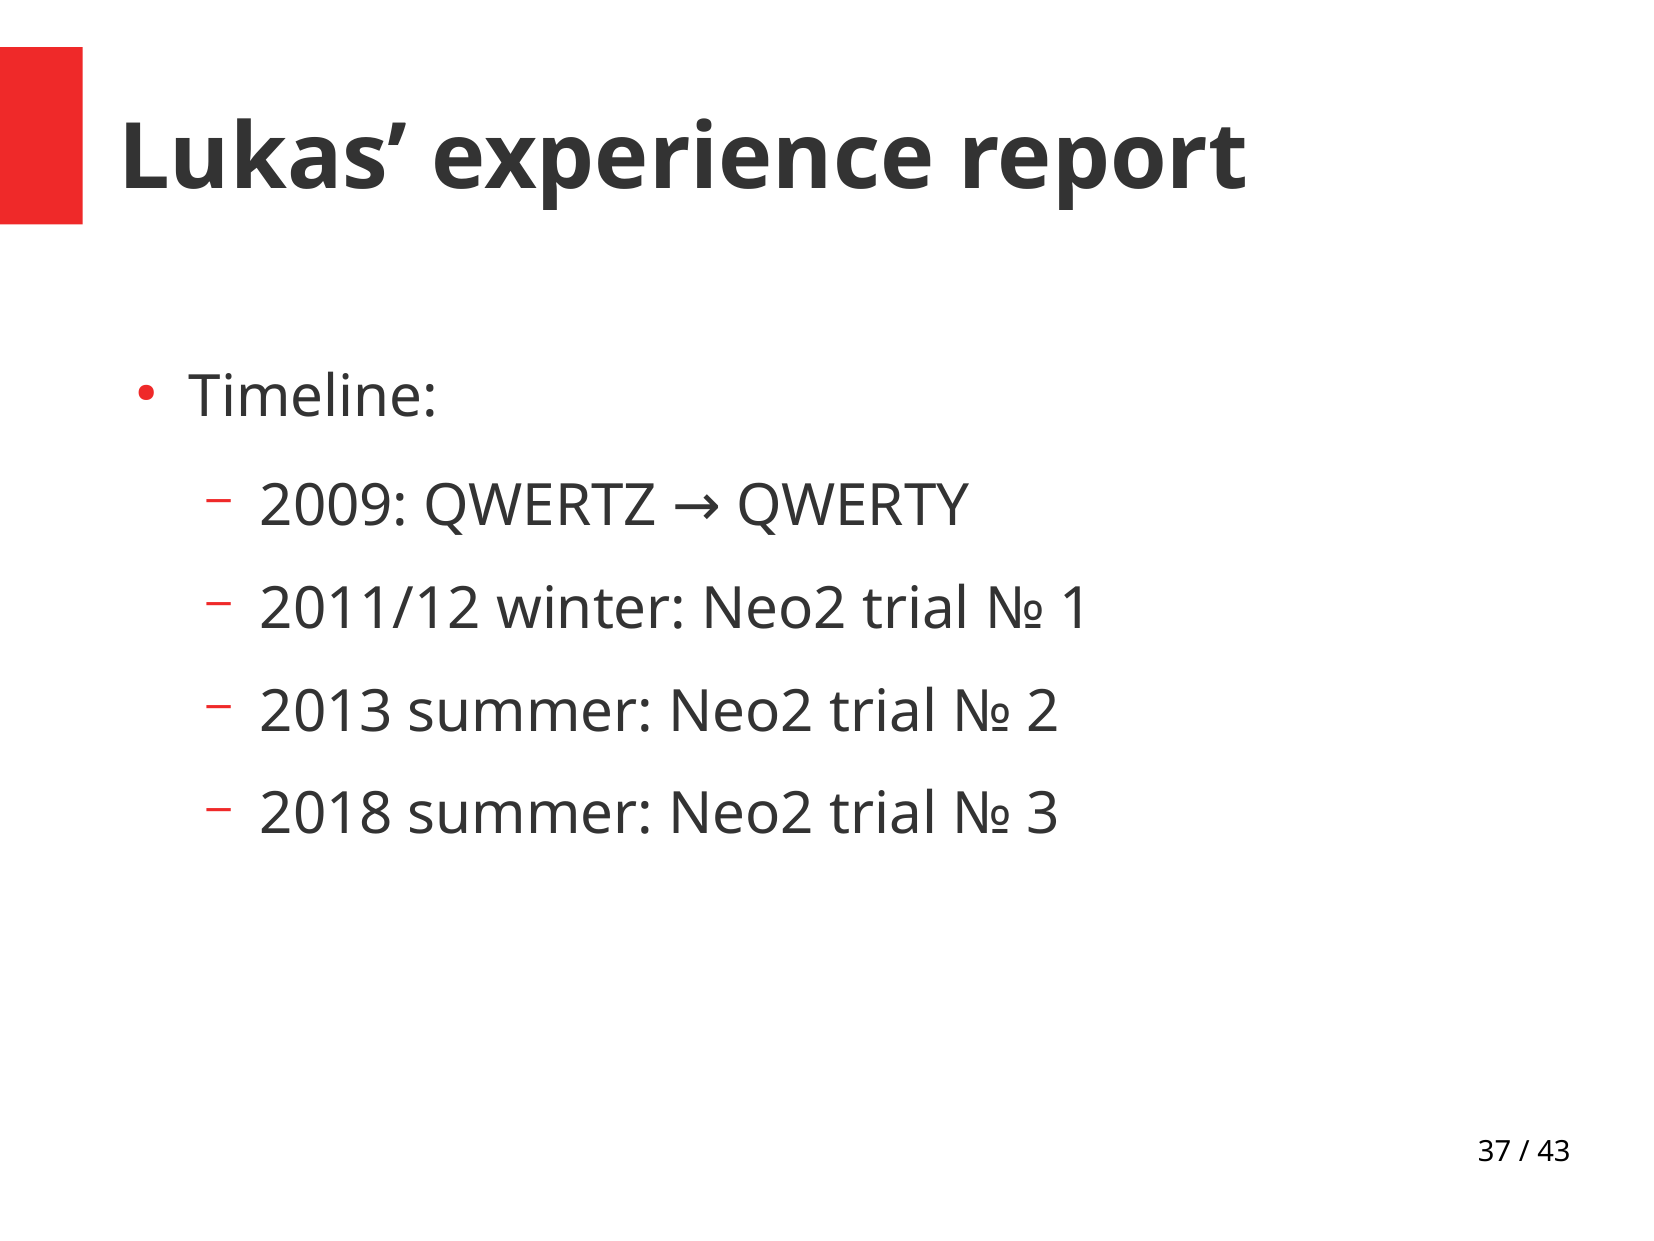

# Lukas’ experience report
Timeline:
2009: QWERTZ → QWERTY
2011/12 winter: Neo2 trial № 1
2013 summer: Neo2 trial № 2
2018 summer: Neo2 trial № 3
37